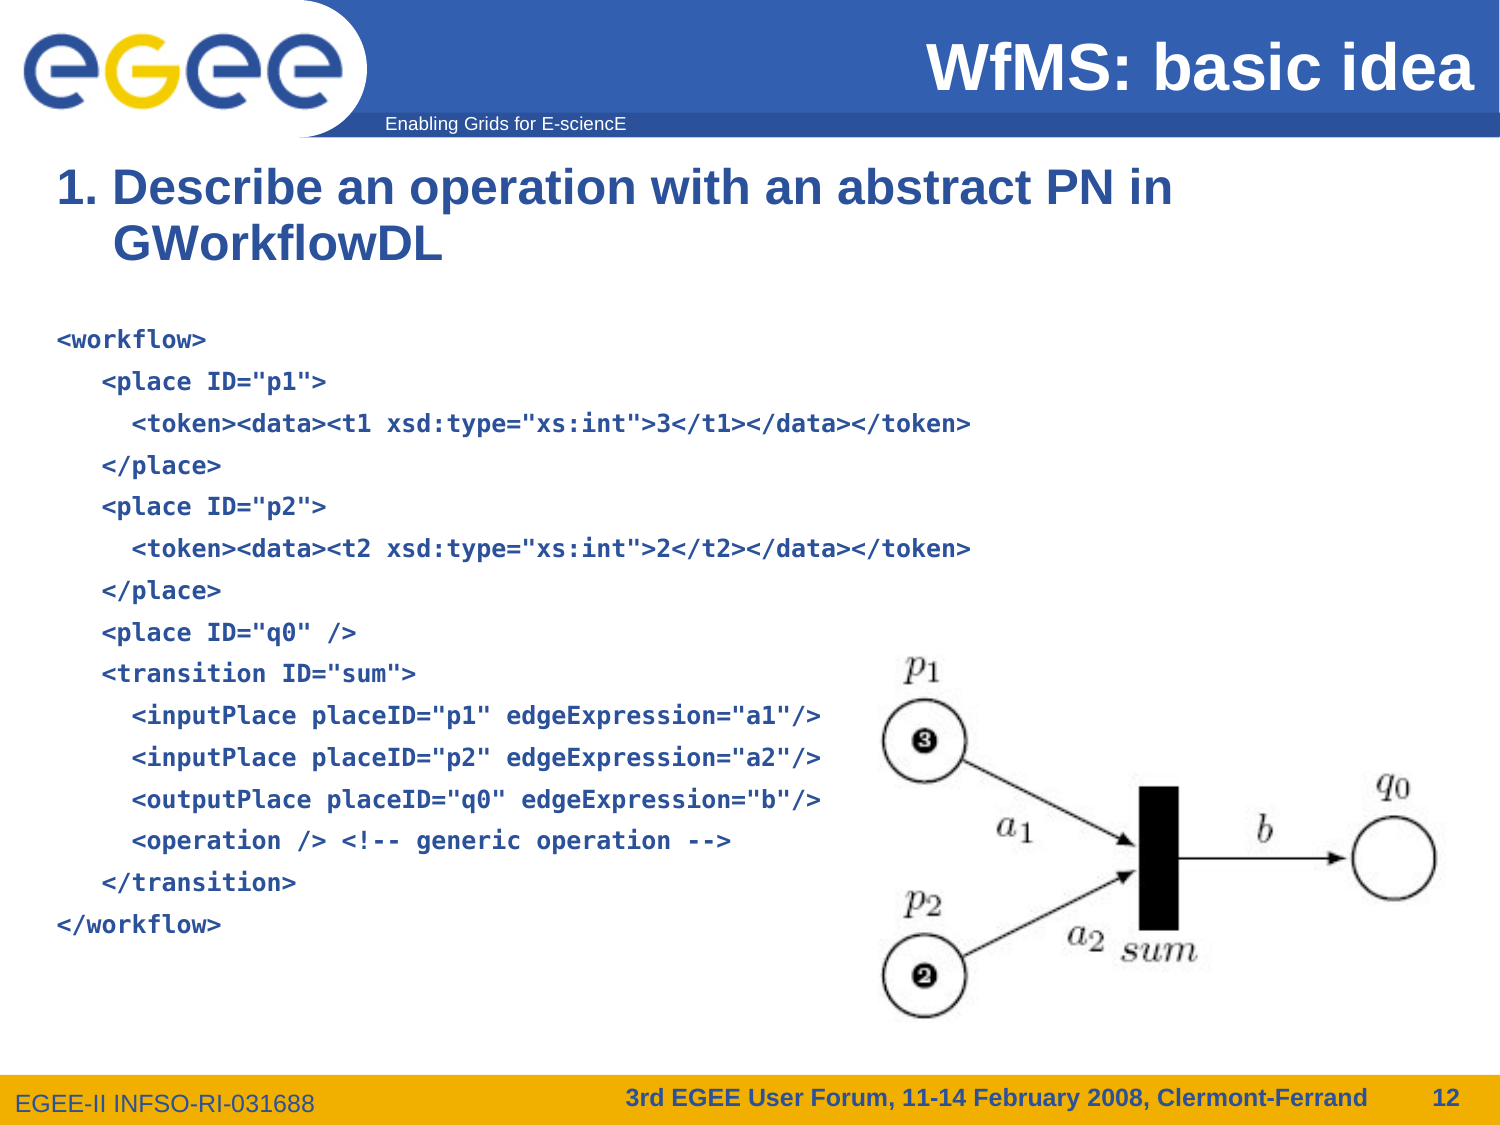

# WfMS: basic idea
1. Describe an operation with an abstract PN in GWorkflowDL
<workflow>
 <place ID="p1">
 <token><data><t1 xsd:type="xs:int">3</t1></data></token>
 </place>
 <place ID="p2">
 <token><data><t2 xsd:type="xs:int">2</t2></data></token>
 </place>
 <place ID="q0" />
 <transition ID="sum">
 <inputPlace placeID="p1" edgeExpression="a1"/>
 <inputPlace placeID="p2" edgeExpression="a2"/>
 <outputPlace placeID="q0" edgeExpression="b"/>
 <operation /> <!-- generic operation -->
 </transition>
</workflow>
3rd EGEE User Forum, 11-14 February 2008, Clermont-Ferrand
12